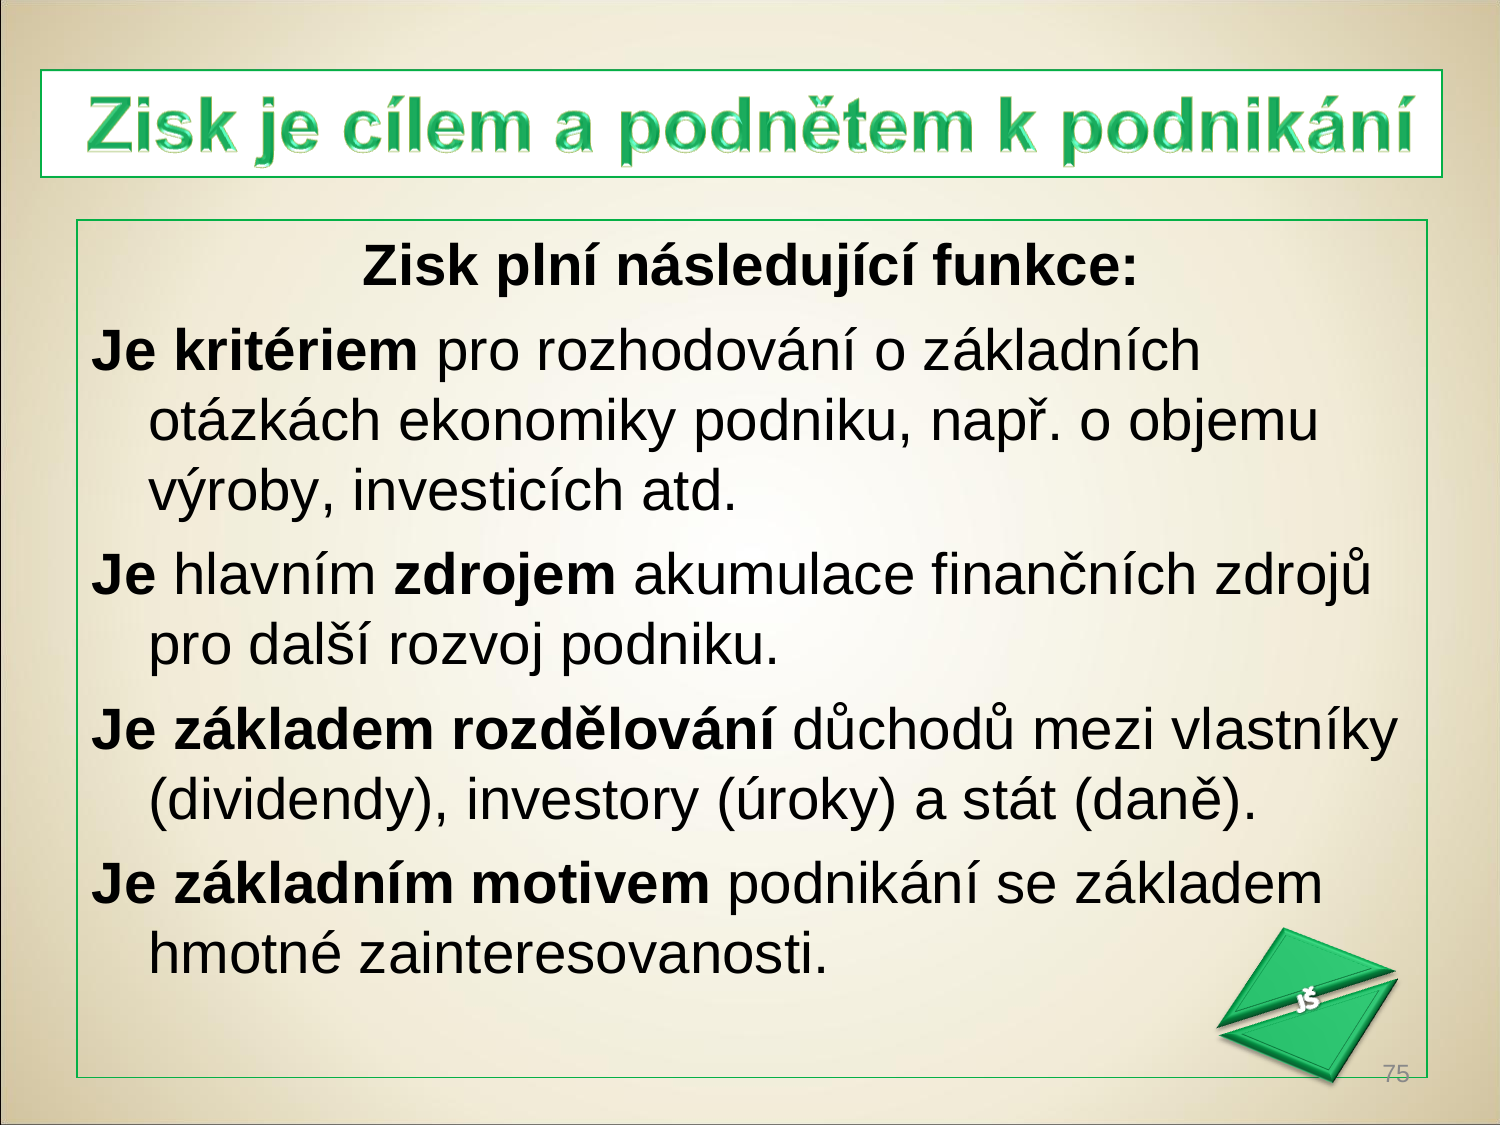

# Zisk plní následující funkce:
Je kritériem pro rozhodování o základních otázkách ekonomiky podniku, např. o objemu výroby, investicích atd.
Je hlavním zdrojem akumulace finančních zdrojů pro další rozvoj podniku.
Je základem rozdělování důchodů mezi vlastníky (dividendy), investory (úroky) a stát (daně).
Je základním motivem podnikání se základem hmotné zainteresovanosti.